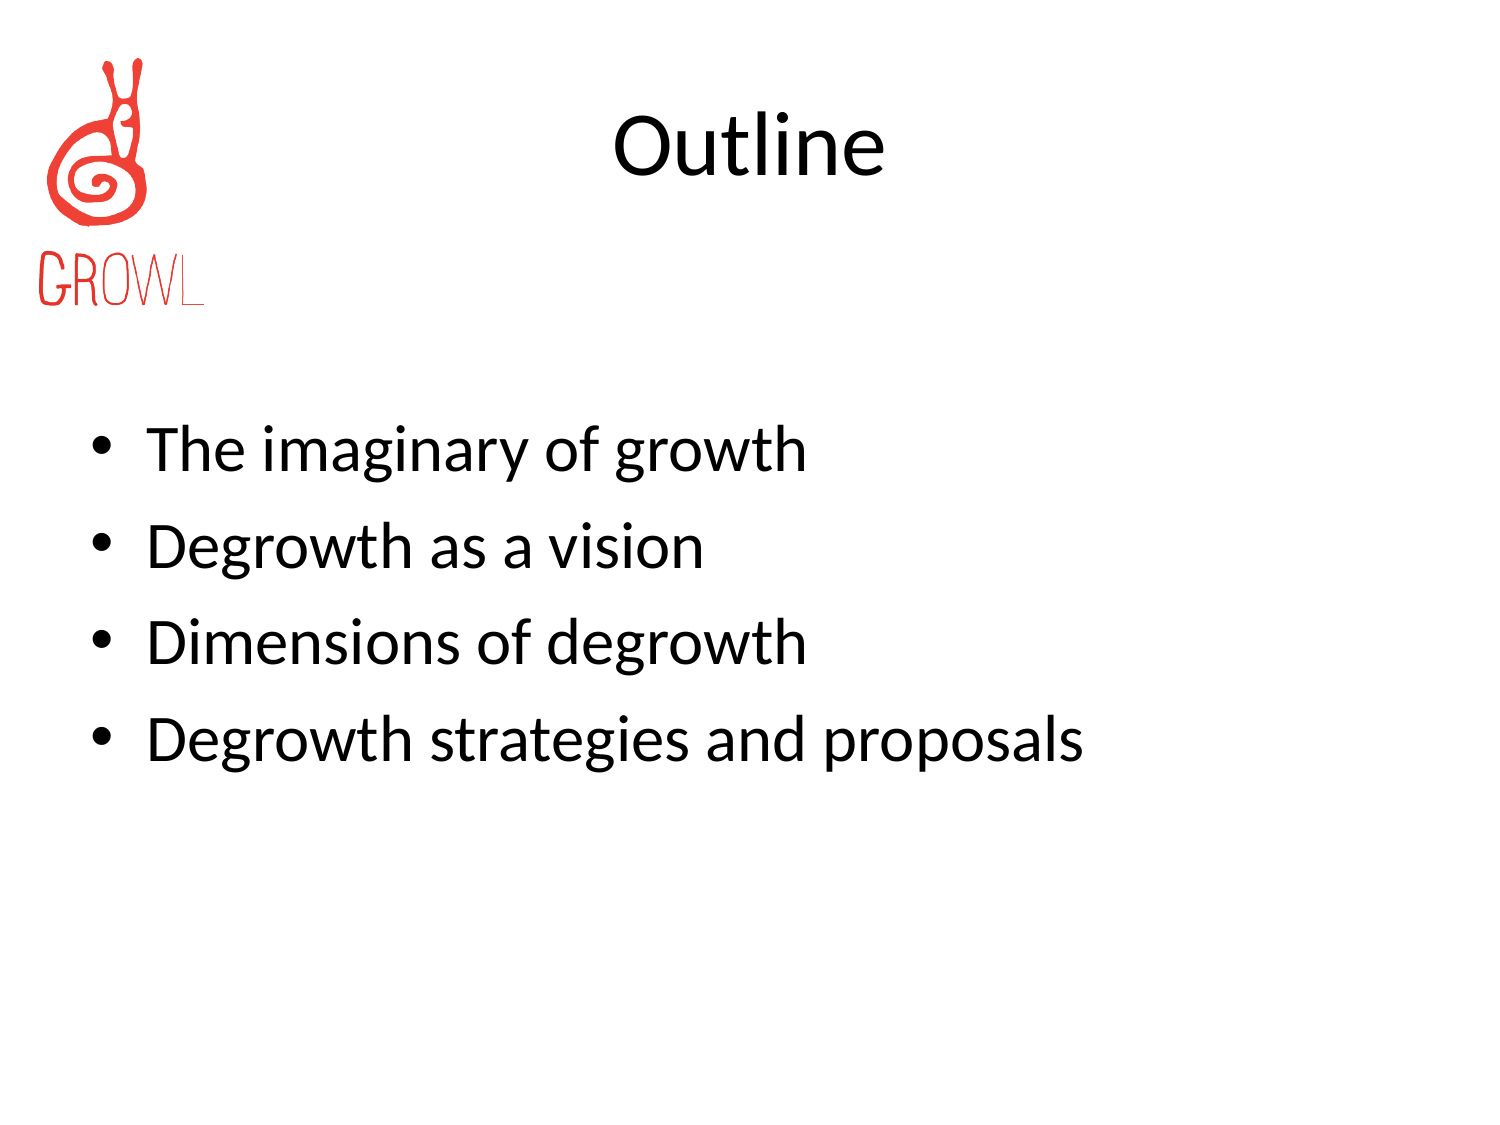

# Outline
The imaginary of growth
Degrowth as a vision
Dimensions of degrowth
Degrowth strategies and proposals